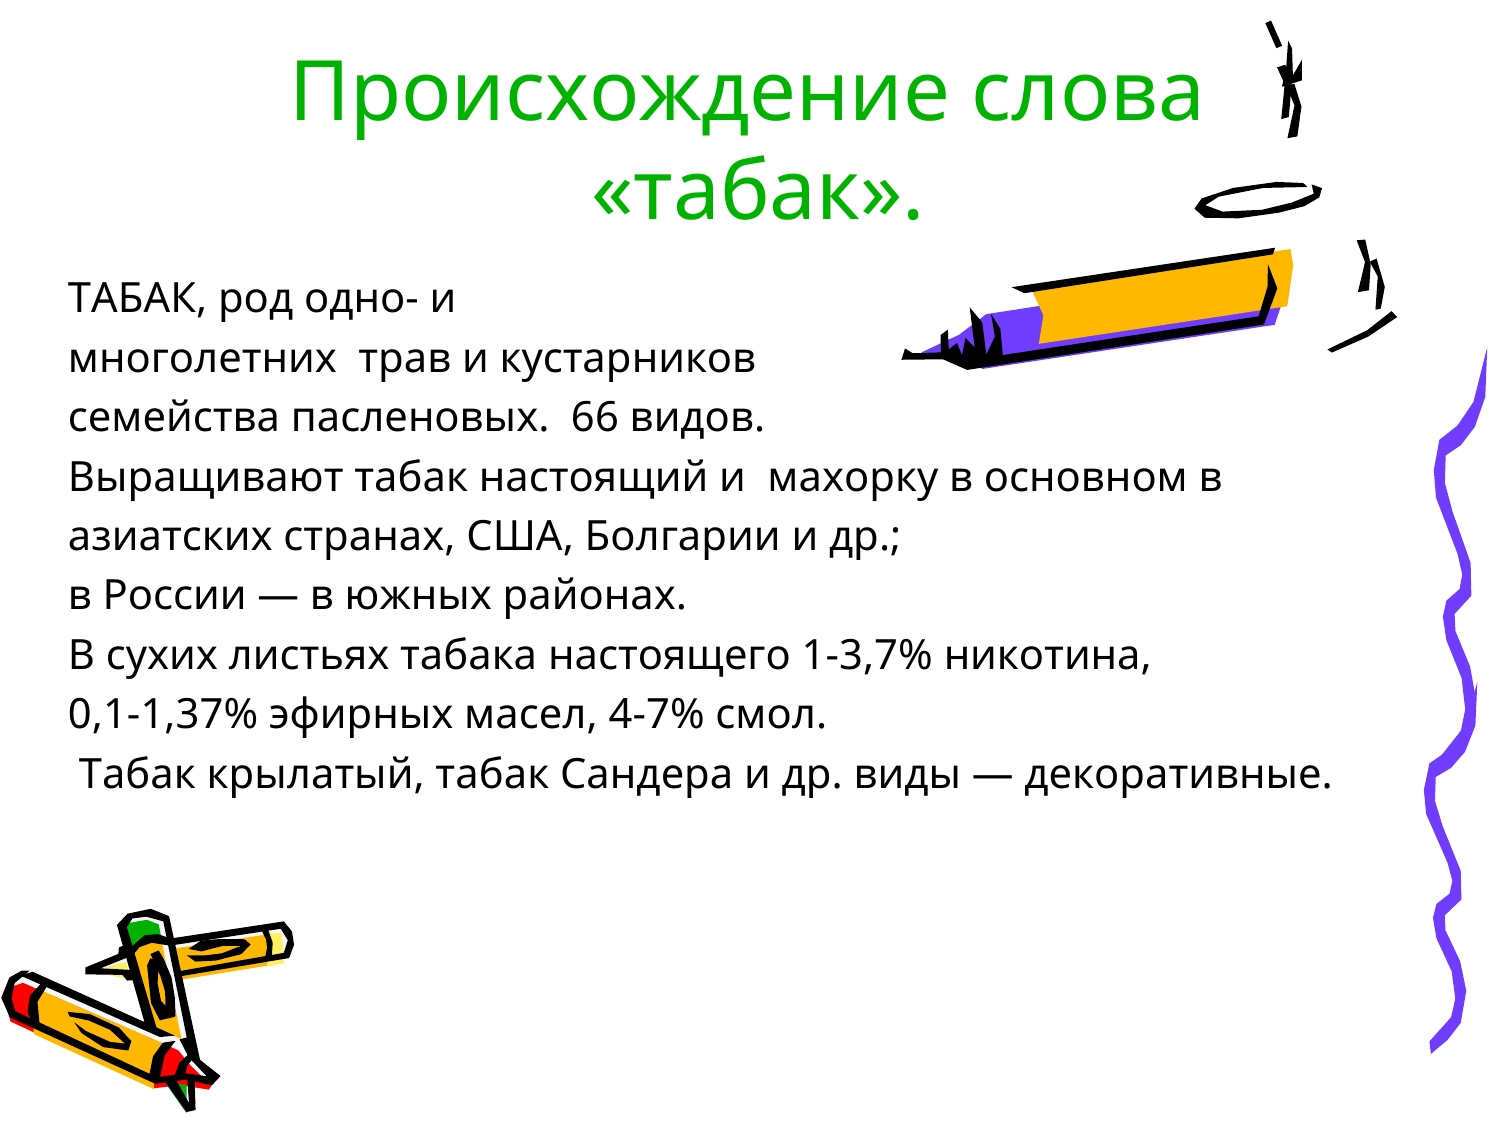

# Происхождение слова «табак».
ТАБАК, род одно- и
многолетних трав и кустарников
семейства пасленовых. 66 видов.
Выращивают табак настоящий и махорку в основном в
азиатских странах, США, Болгарии и др.;
в России — в южных районах.
В сухих листьях табака настоящего 1-3,7% никотина,
0,1-1,37% эфирных масел, 4-7% смол.
 Табак крылатый, табак Сандера и др. виды — декоративные.